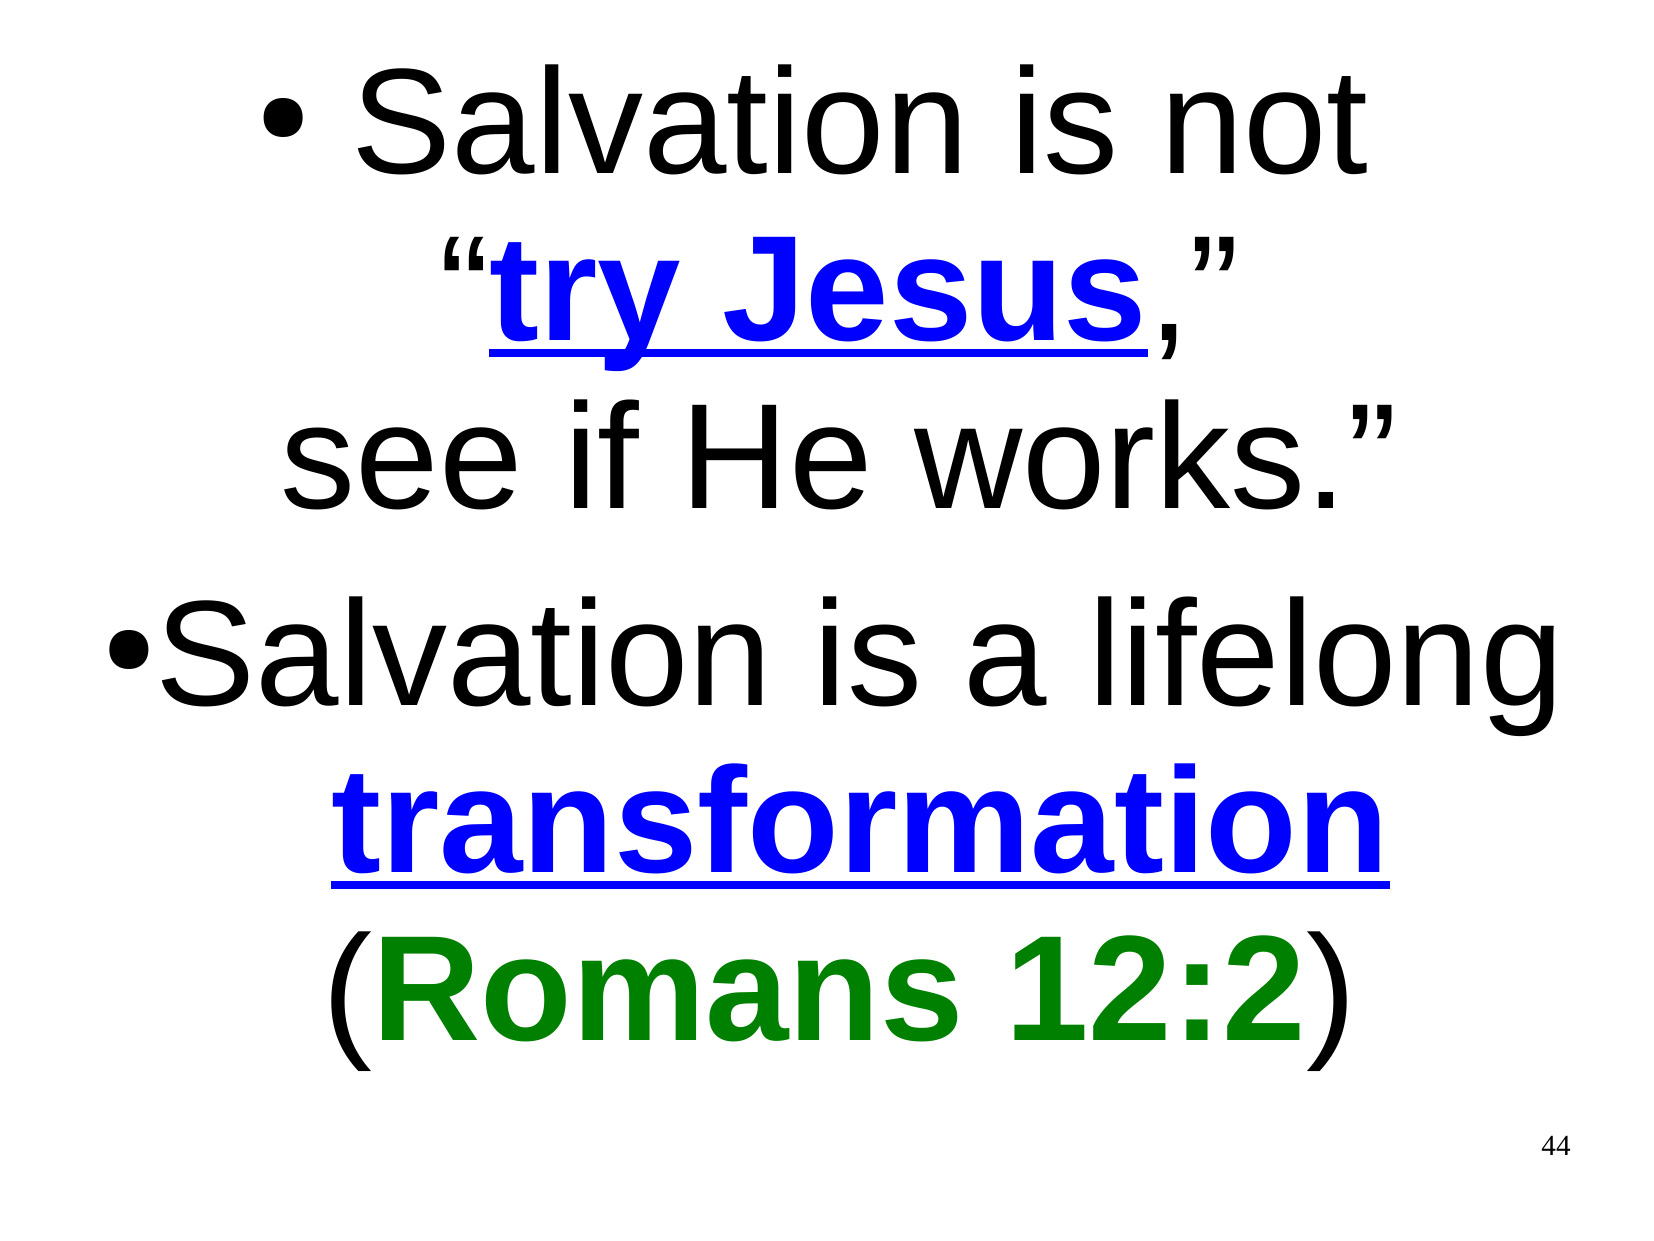

# Salvation is not “try Jesus,” see if He works.”
Salvation is a lifelong transformation
(Romans 12:2)
44